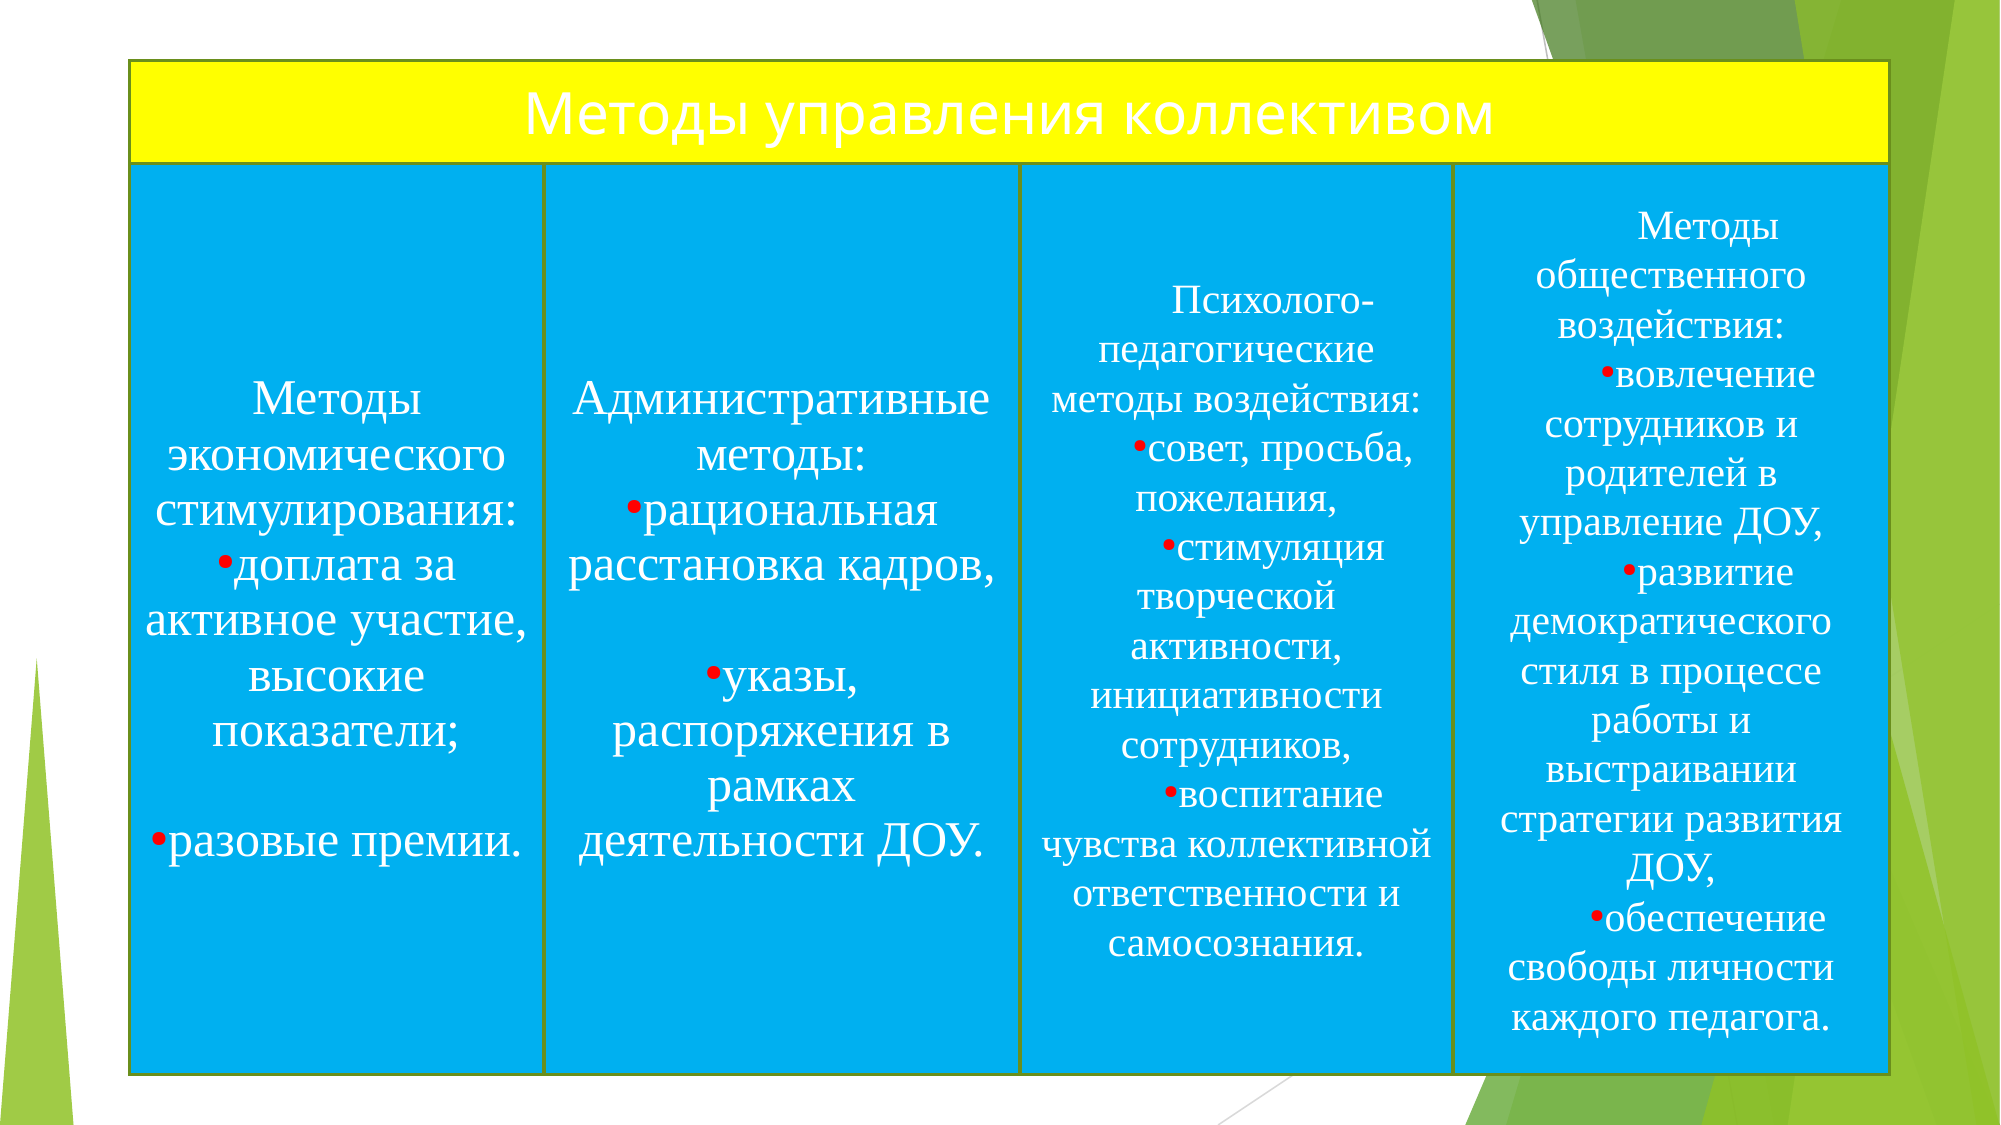

Методы управления коллективом
Методы экономического стимулирования:
доплата за активное участие, высокие показатели;
разовые премии.
Административные методы:
рациональная расстановка кадров,
указы, распоряжения в рамках деятельности ДОУ.
Психолого-педагогические методы воздействия:
совет, просьба, пожелания,
стимуляция творческой активности, инициативности сотрудников,
воспитание чувства коллективной ответственности и самосознания.
Методы общественного воздействия:
вовлечение сотрудников и родителей в управление ДОУ,
развитие демократического стиля в процессе работы и выстраивании стратегии развития ДОУ,
обеспечение свободы личности каждого педагога.